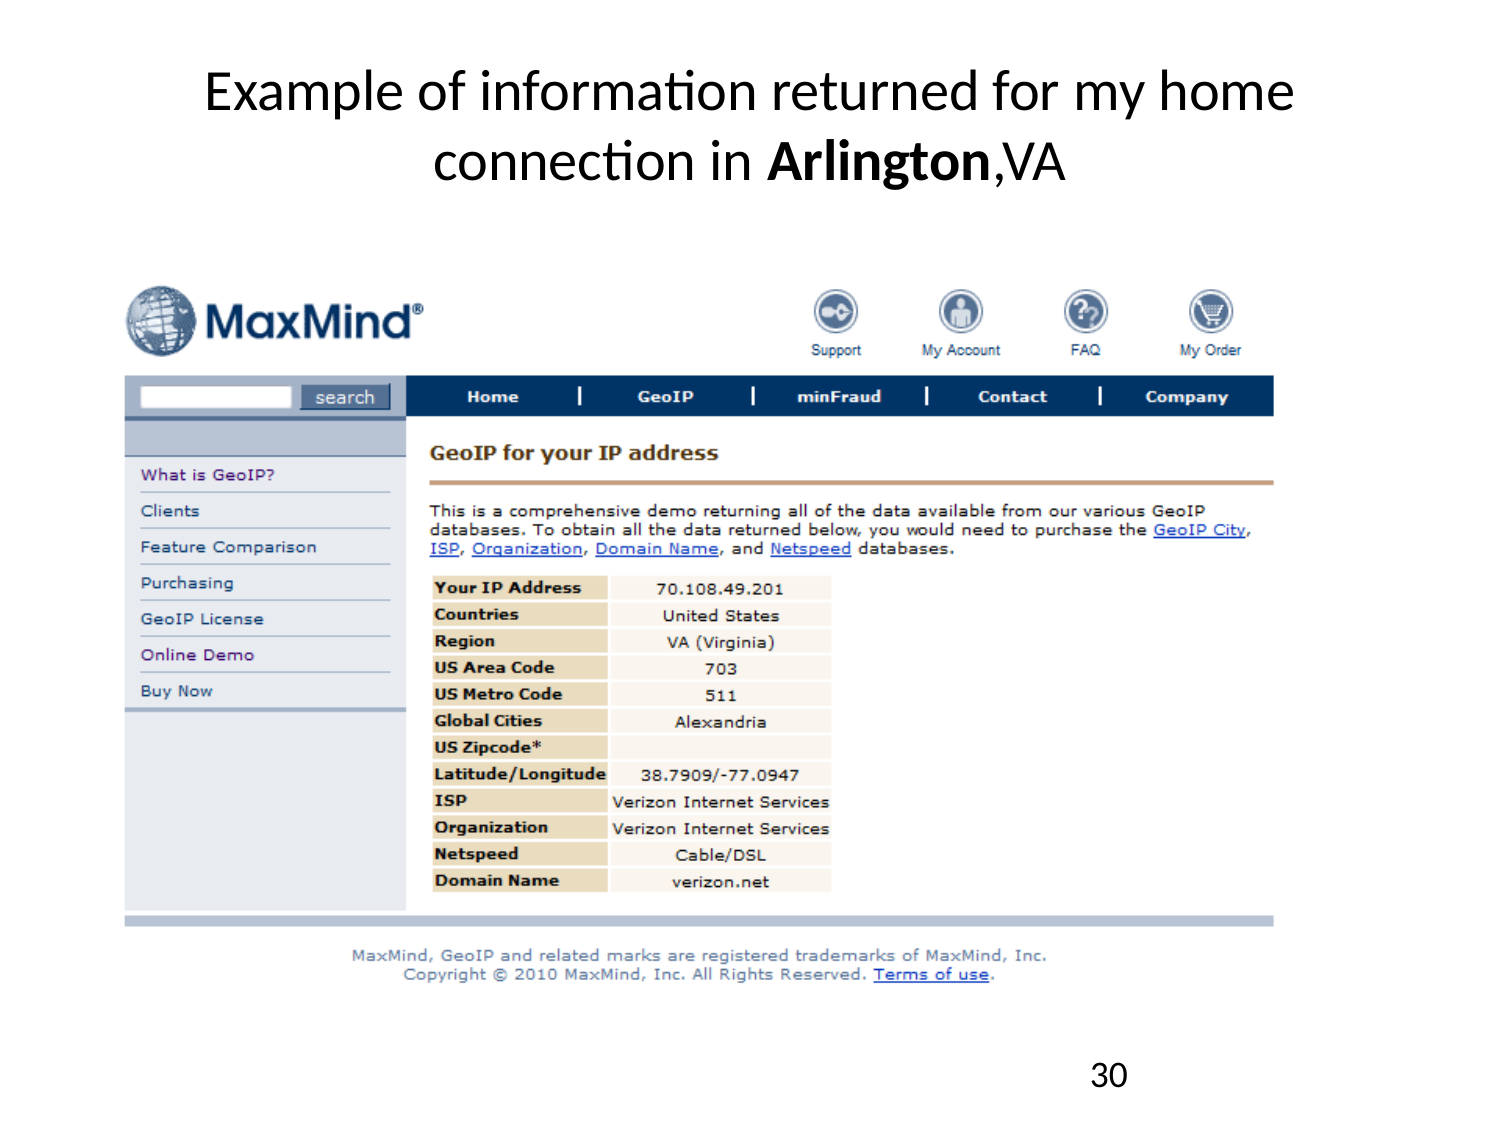

# Example of information returned for my home connection in Arlington,VA